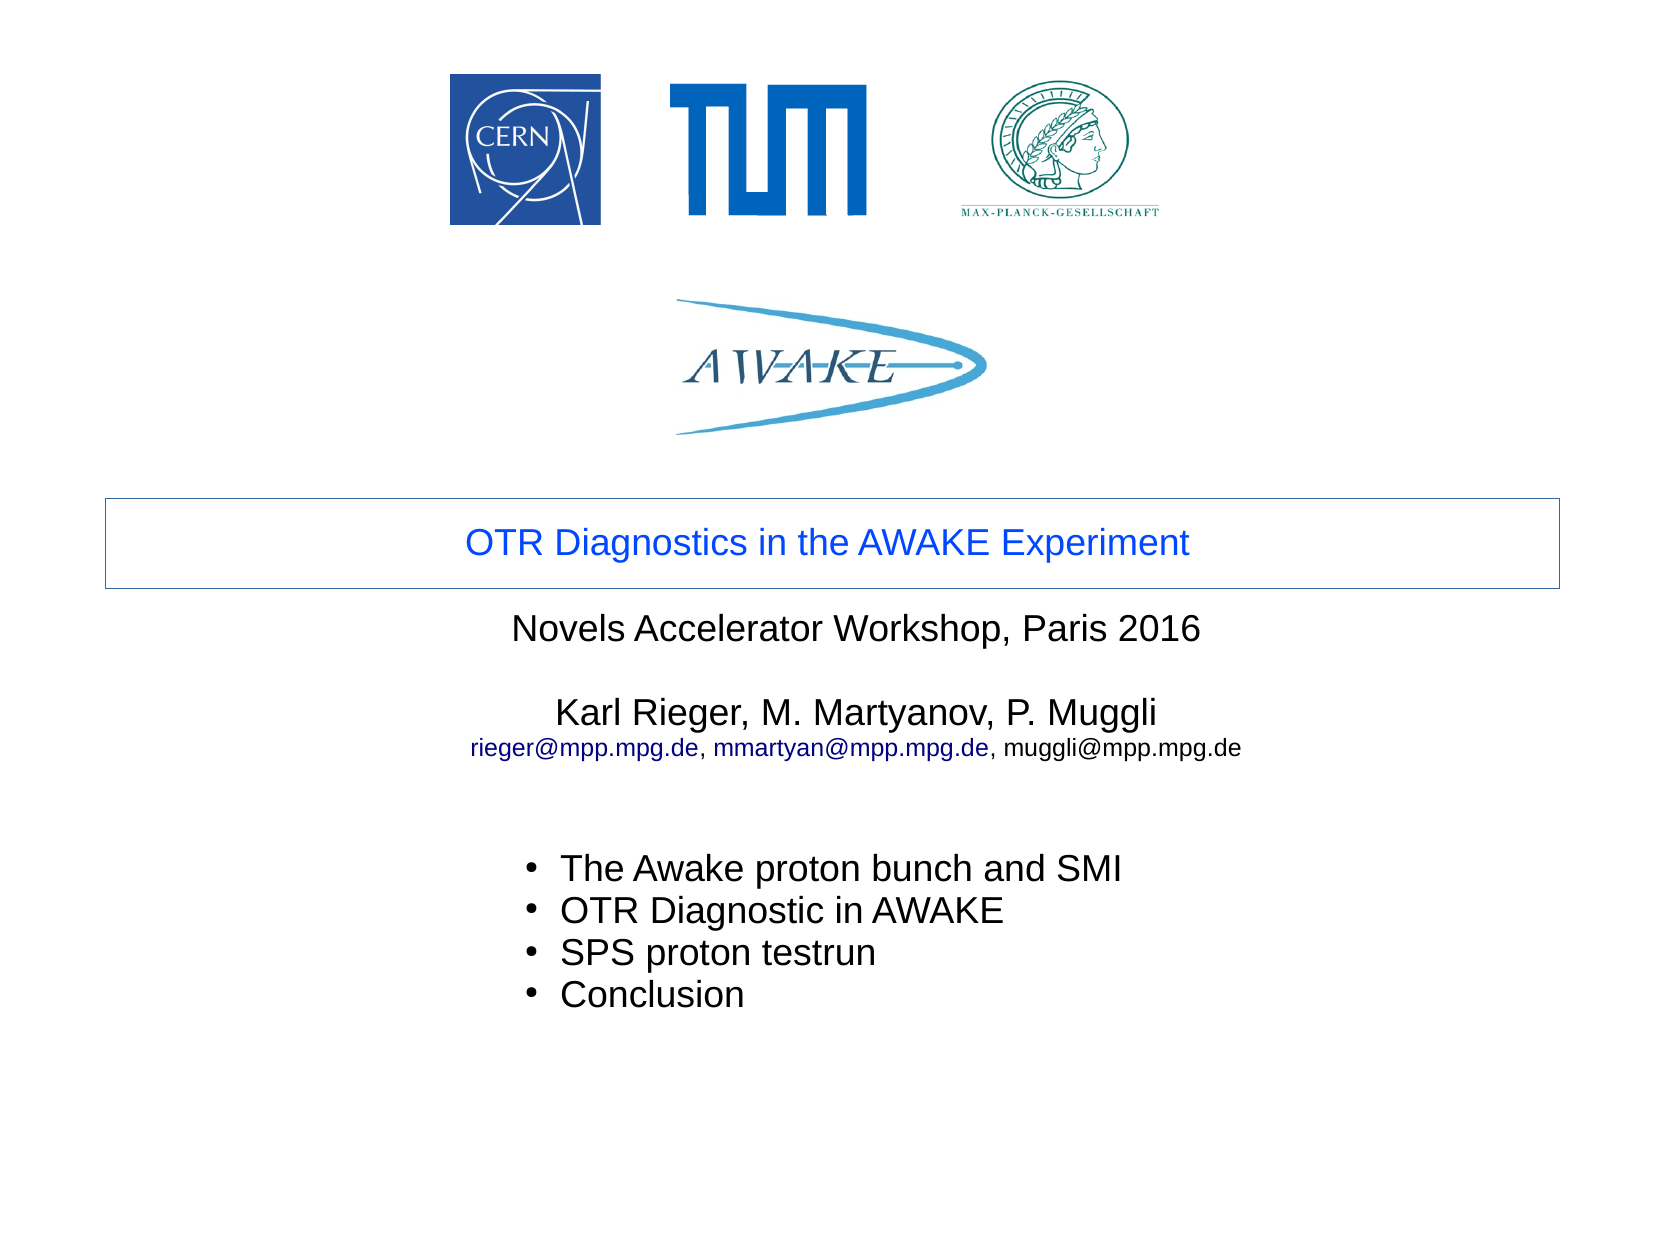

OTR Diagnostics in the AWAKE Experiment
Novels Accelerator Workshop, Paris 2016
Karl Rieger, M. Martyanov, P. Muggli
rieger@mpp.mpg.de, mmartyan@mpp.mpg.de, muggli@mpp.mpg.de
The Awake proton bunch and SMI
OTR Diagnostic in AWAKE
SPS proton testrun
Conclusion